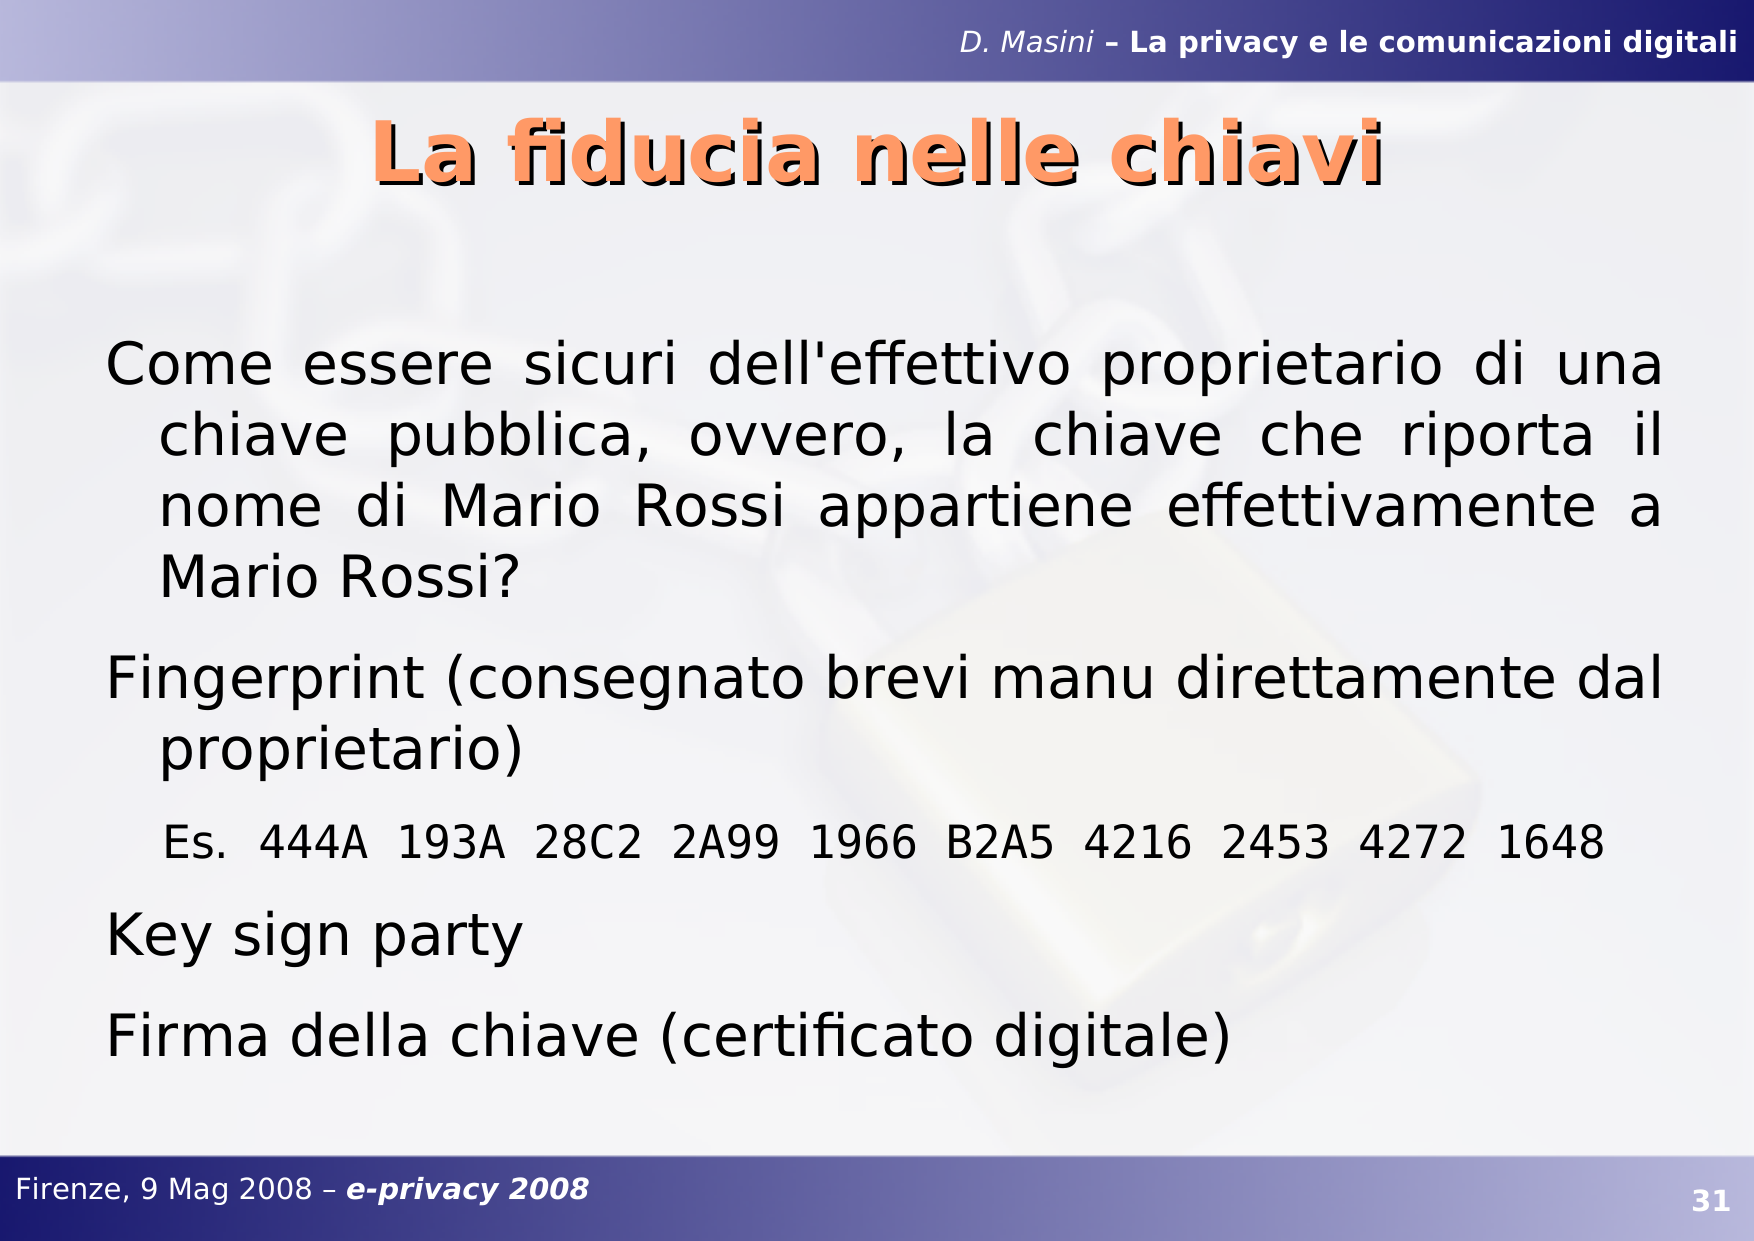

# La fiducia nelle chiavi
Come essere sicuri dell'effettivo proprietario di una chiave pubblica, ovvero, la chiave che riporta il nome di Mario Rossi appartiene effettivamente a Mario Rossi?
Fingerprint (consegnato brevi manu direttamente dal proprietario)
Es. 444A 193A 28C2 2A99 1966 B2A5 4216 2453 4272 1648
Key sign party
Firma della chiave (certificato digitale)